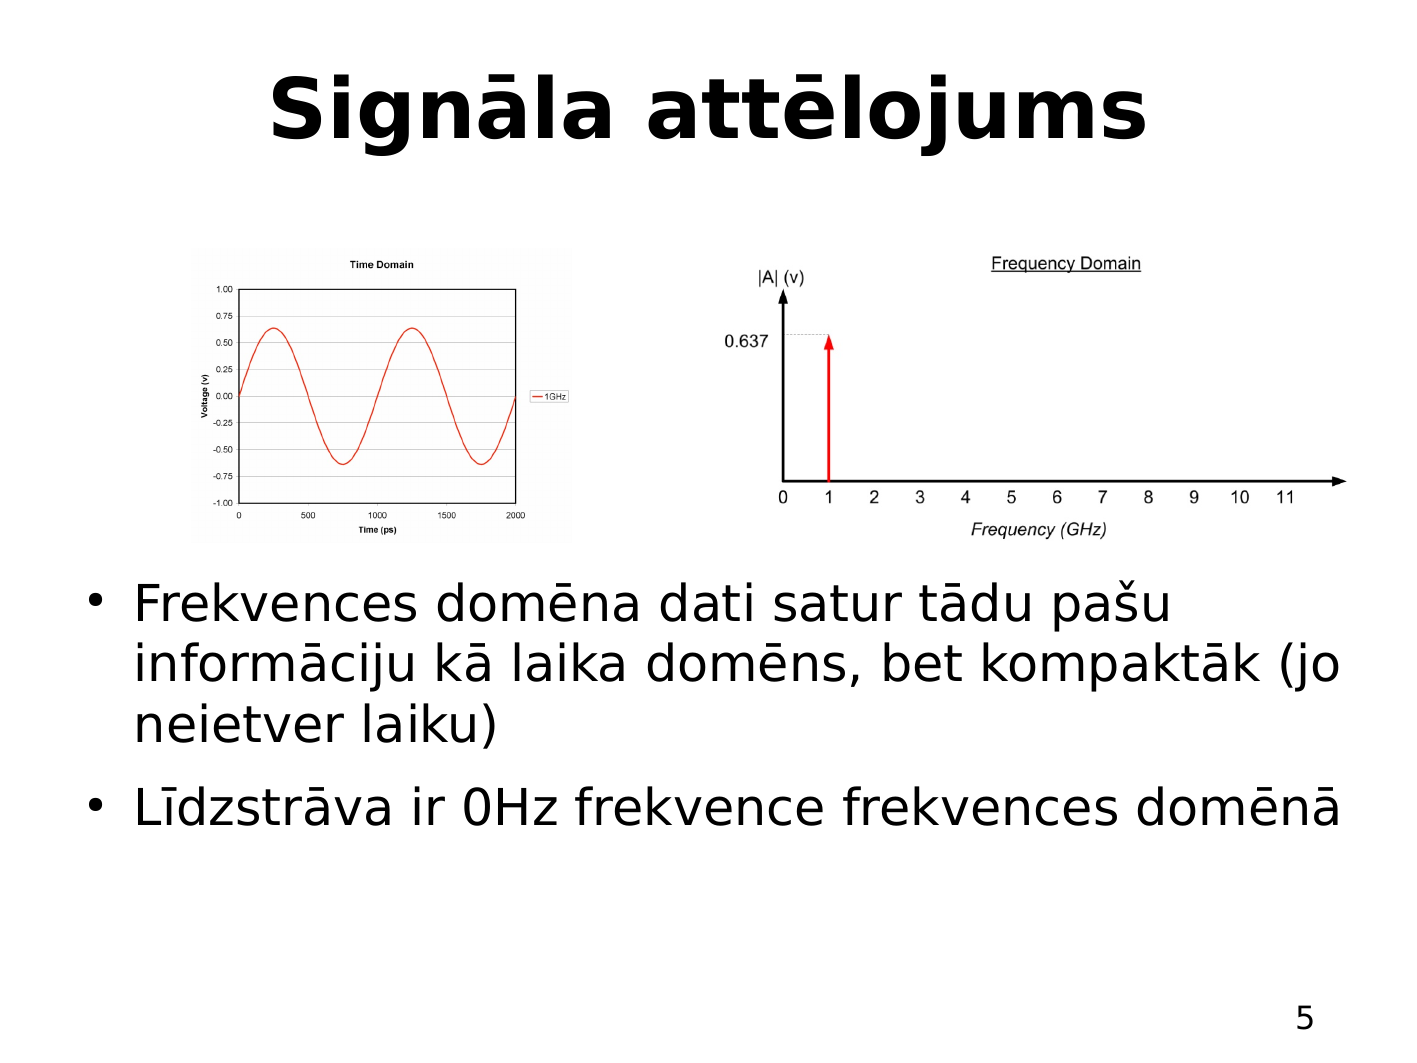

# Signāla attēlojums
Frekvences domēna dati satur tādu pašu informāciju kā laika domēns, bet kompaktāk (jo neietver laiku)
Līdzstrāva ir 0Hz frekvence frekvences domēnā